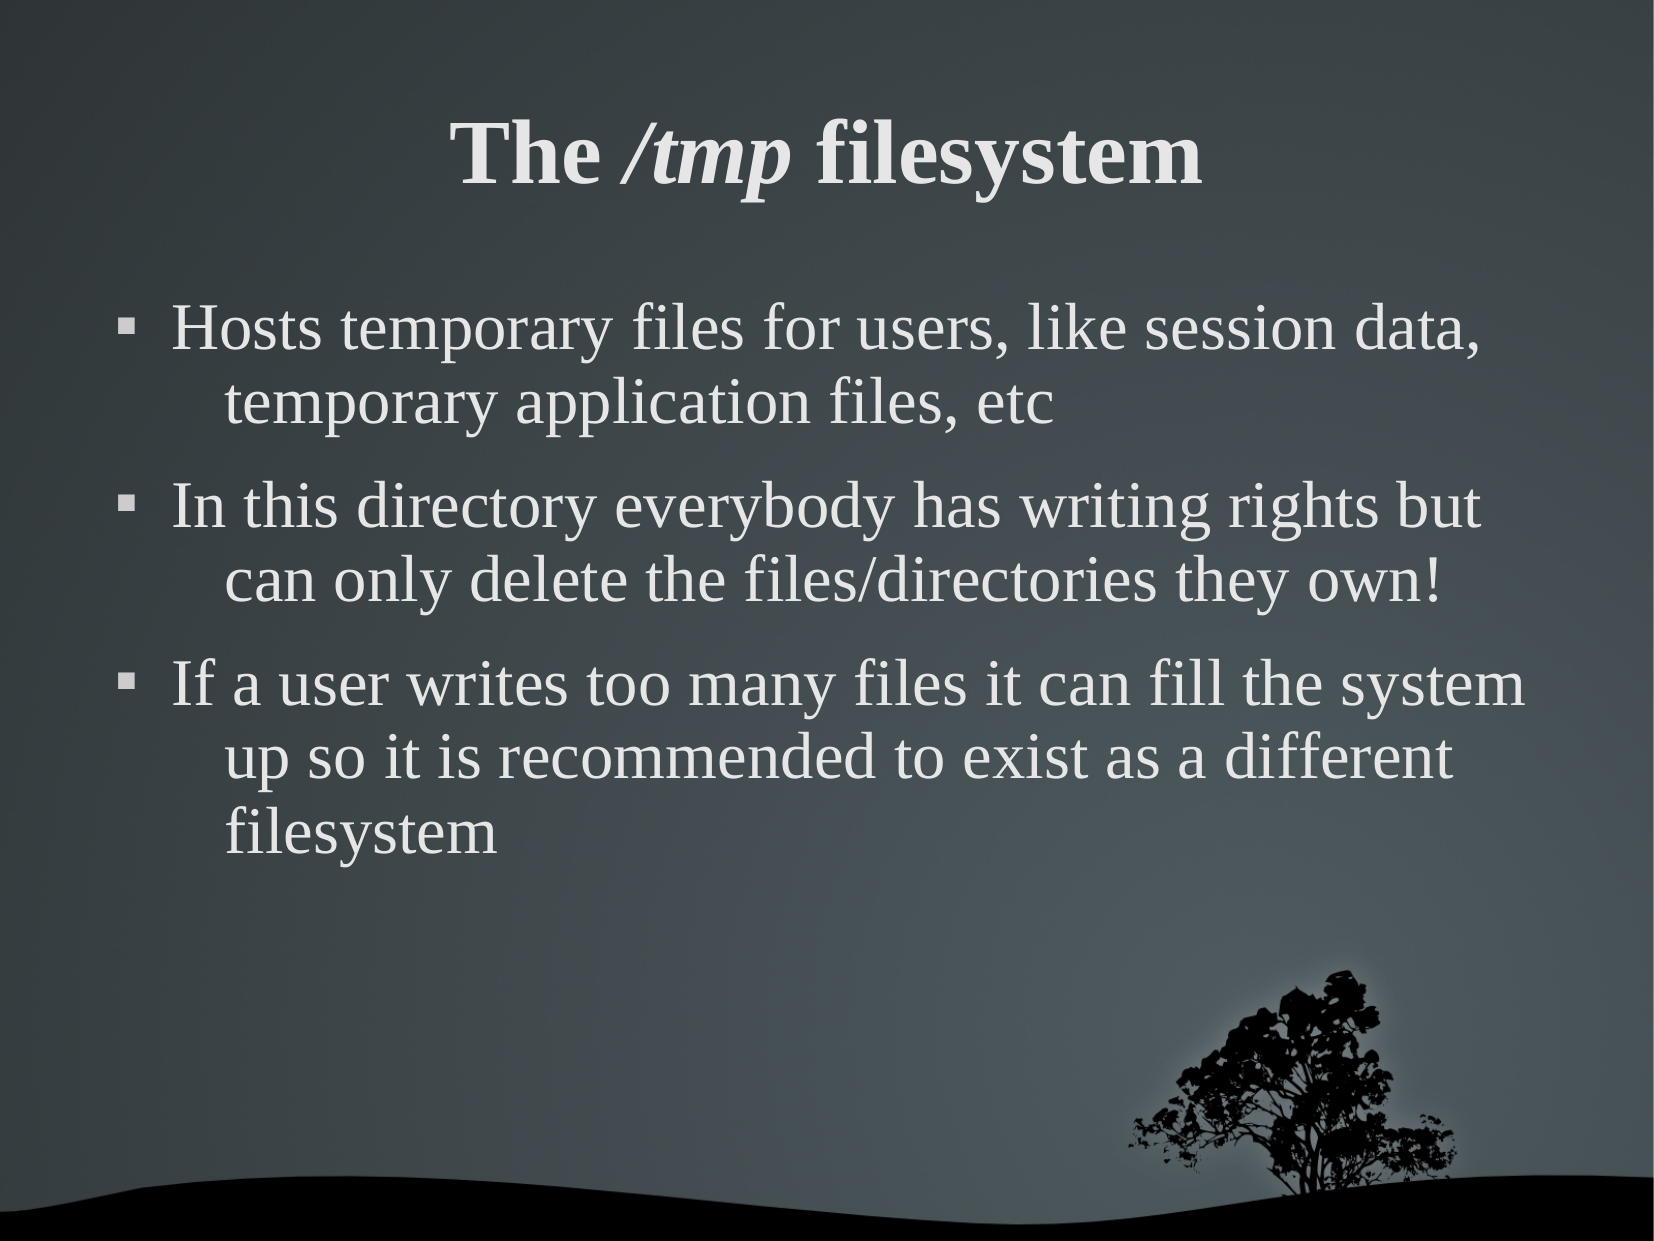

The /tmp filesystem
# Hosts temporary files for users, like session data, temporary application files, etc
In this directory everybody has writing rights but can only delete the files/directories they own!
If a user writes too many files it can fill the system up so it is recommended to exist as a different filesystem